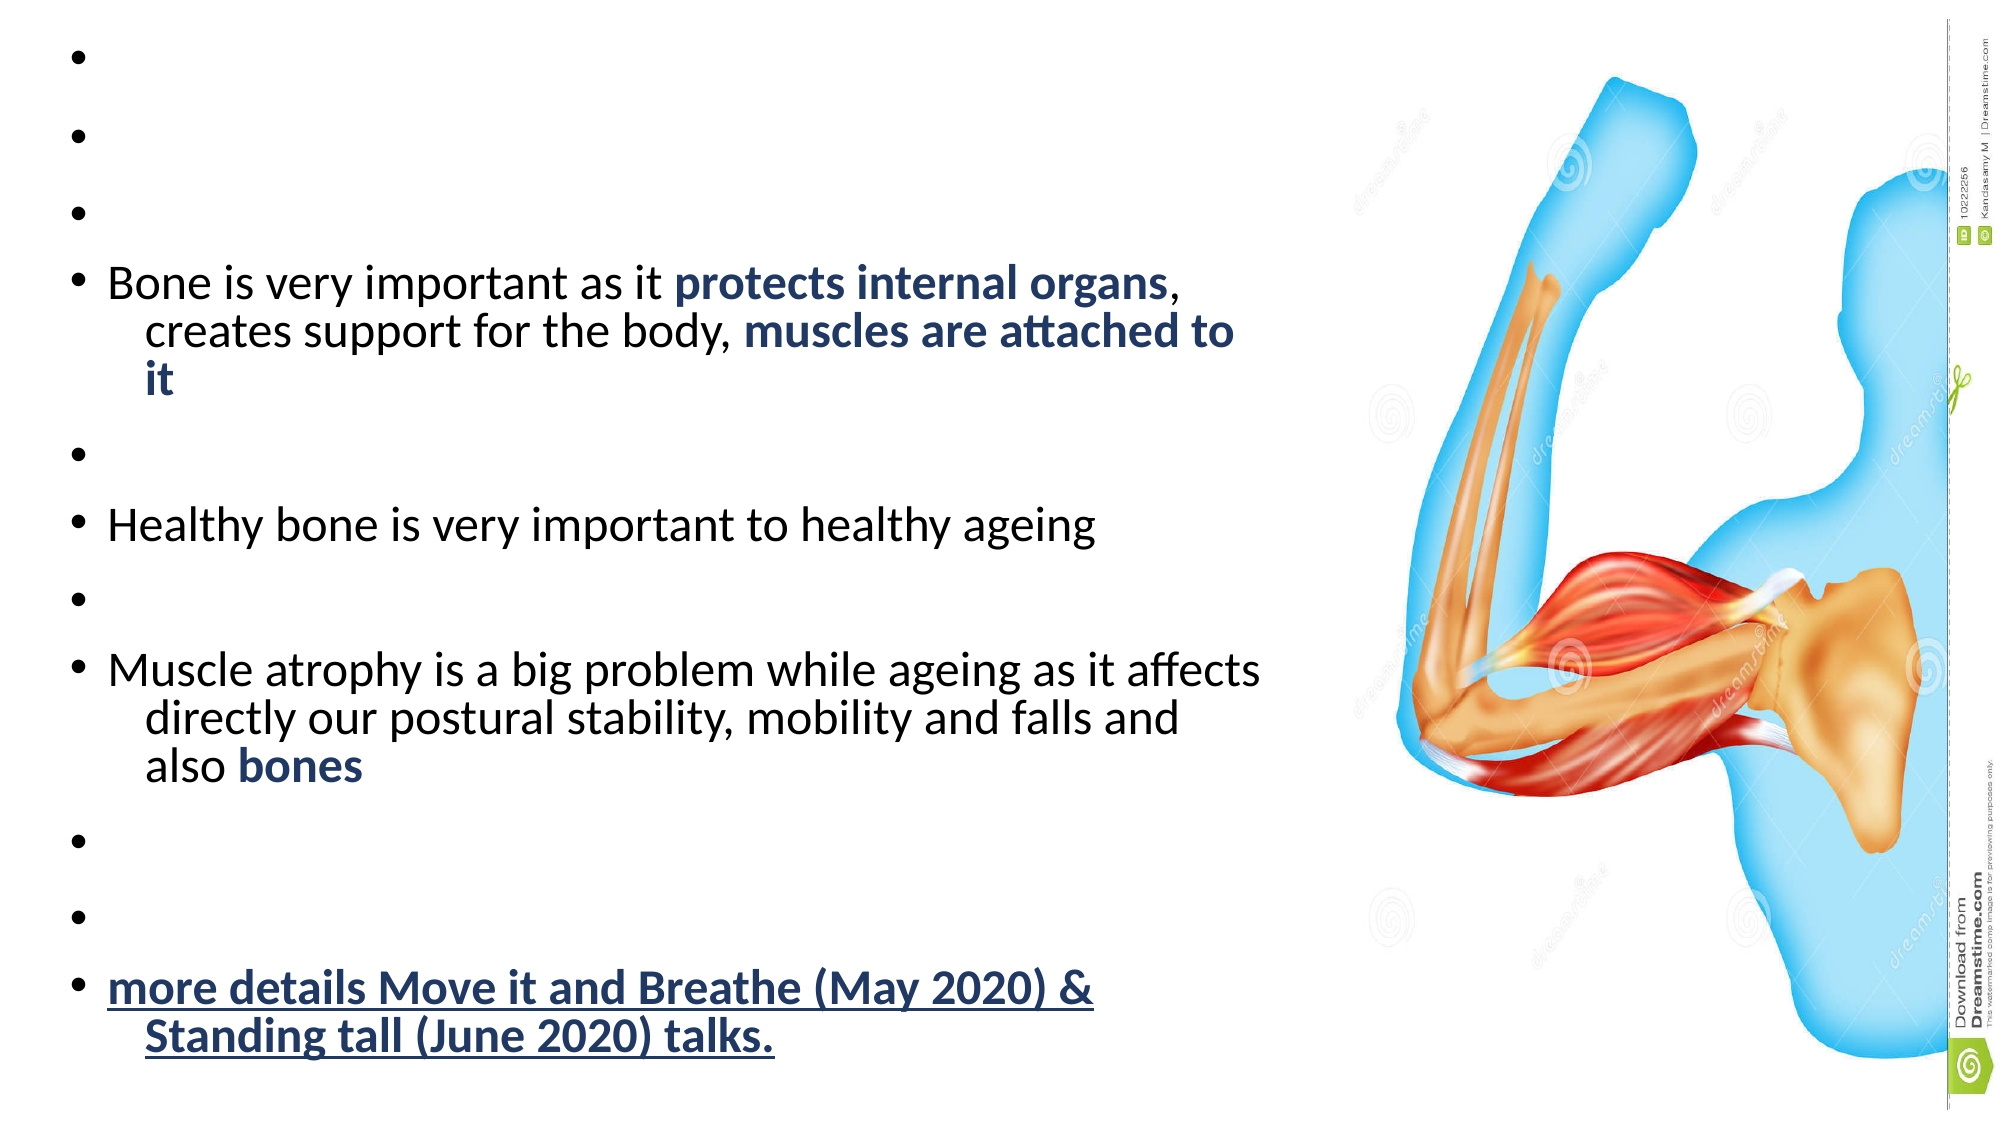

# Bone is very important as it protects internal organs, creates support for the body, muscles are attached to it
Healthy bone is very important to healthy ageing
Muscle atrophy is a big problem while ageing as it affects directly our postural stability, mobility and falls and also bones
more details Move it and Breathe (May 2020) & Standing tall (June 2020) talks.